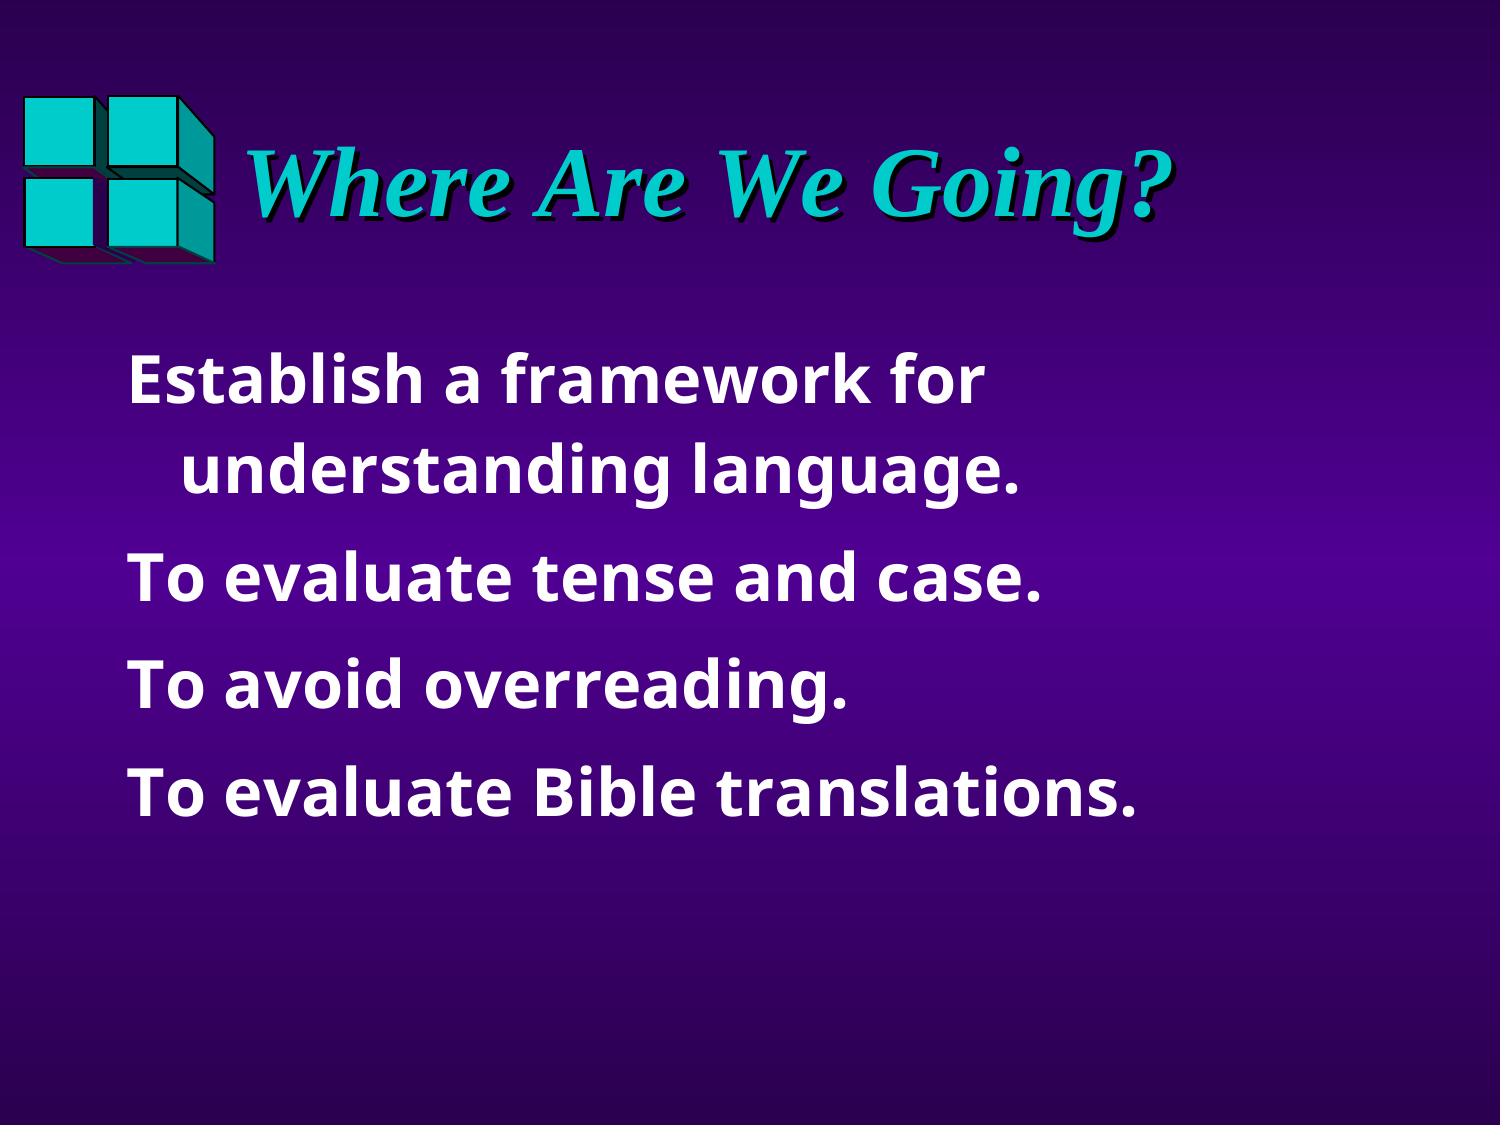

# Where Are We Going?
Establish a framework for understanding language.
To evaluate tense and case.
To avoid overreading.
To evaluate Bible translations.